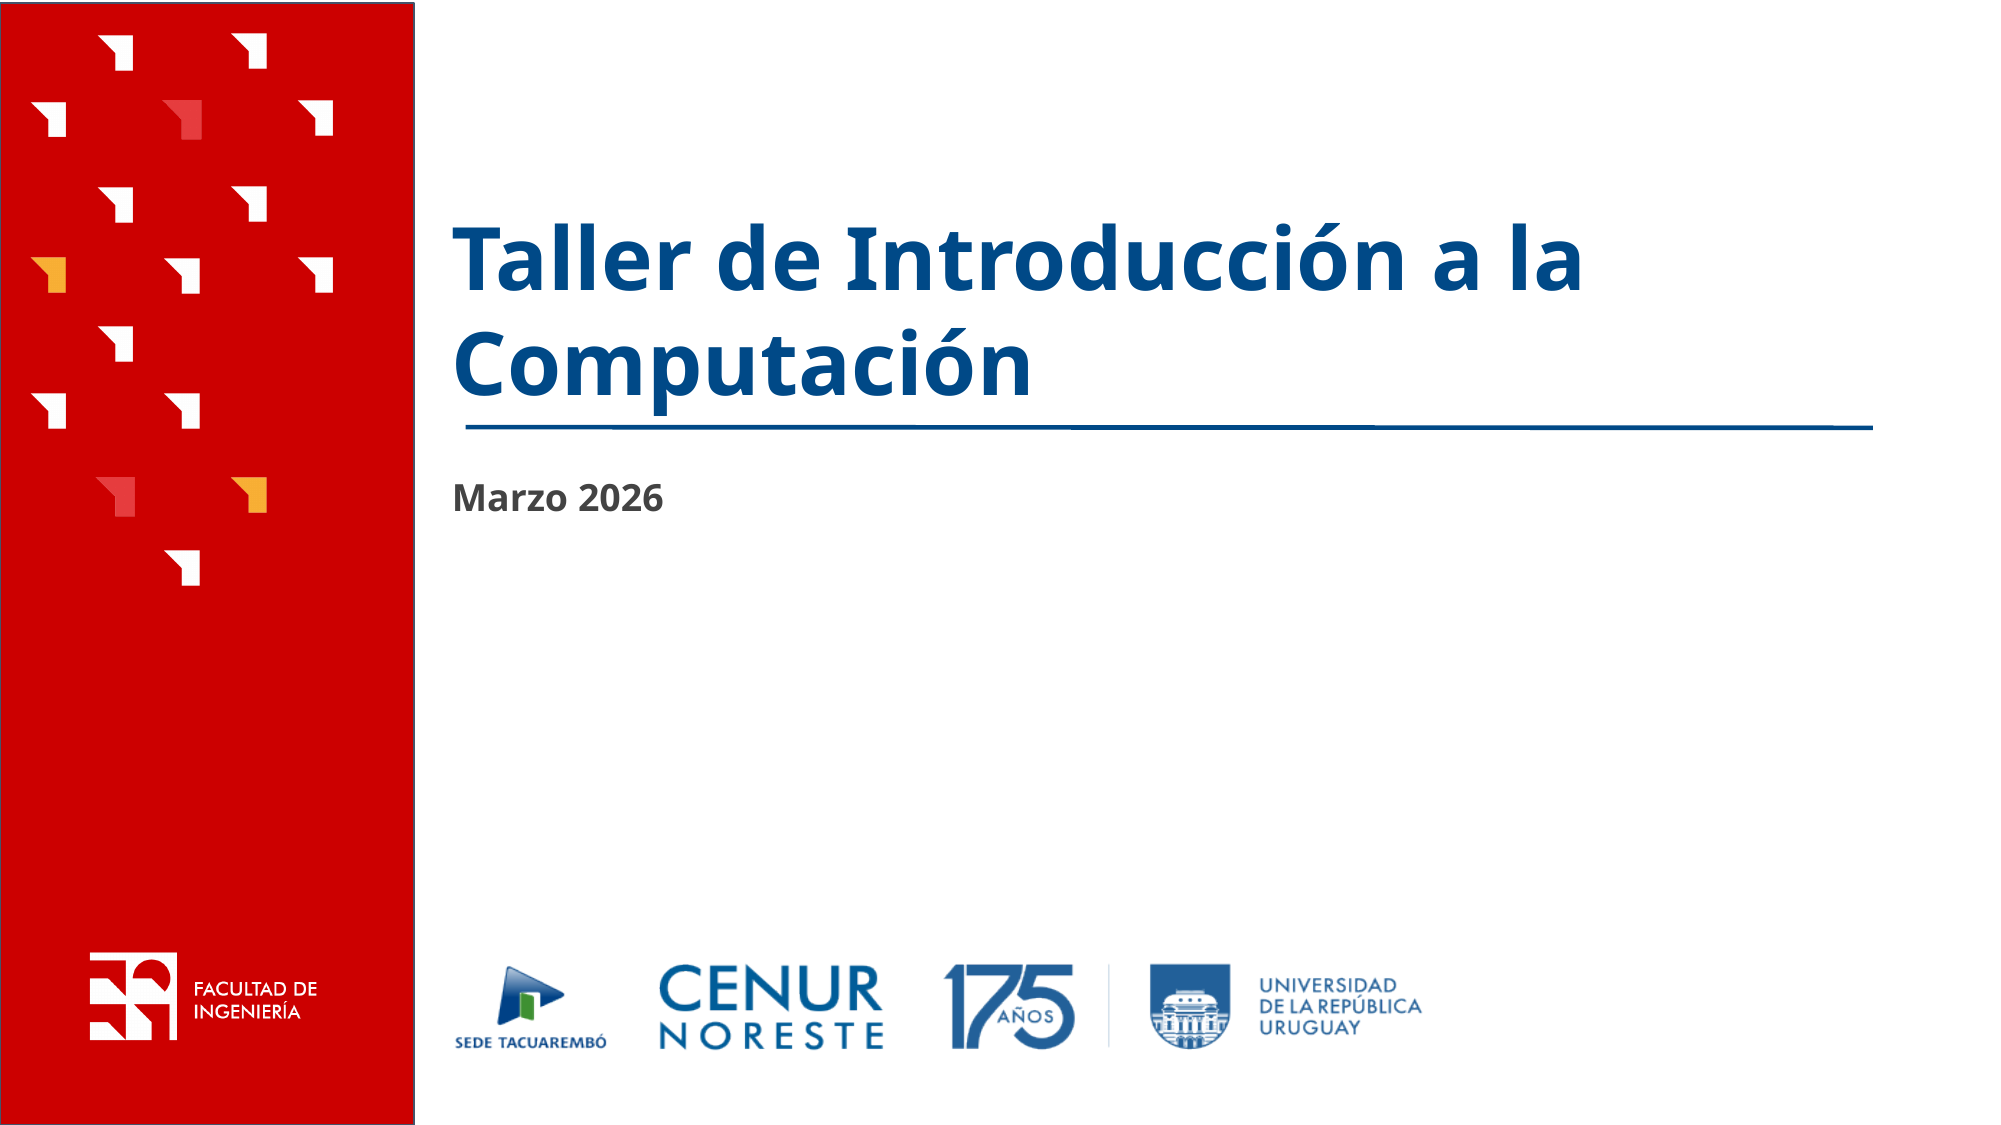

Taller de Introducción a la Computación
Marzo 2026